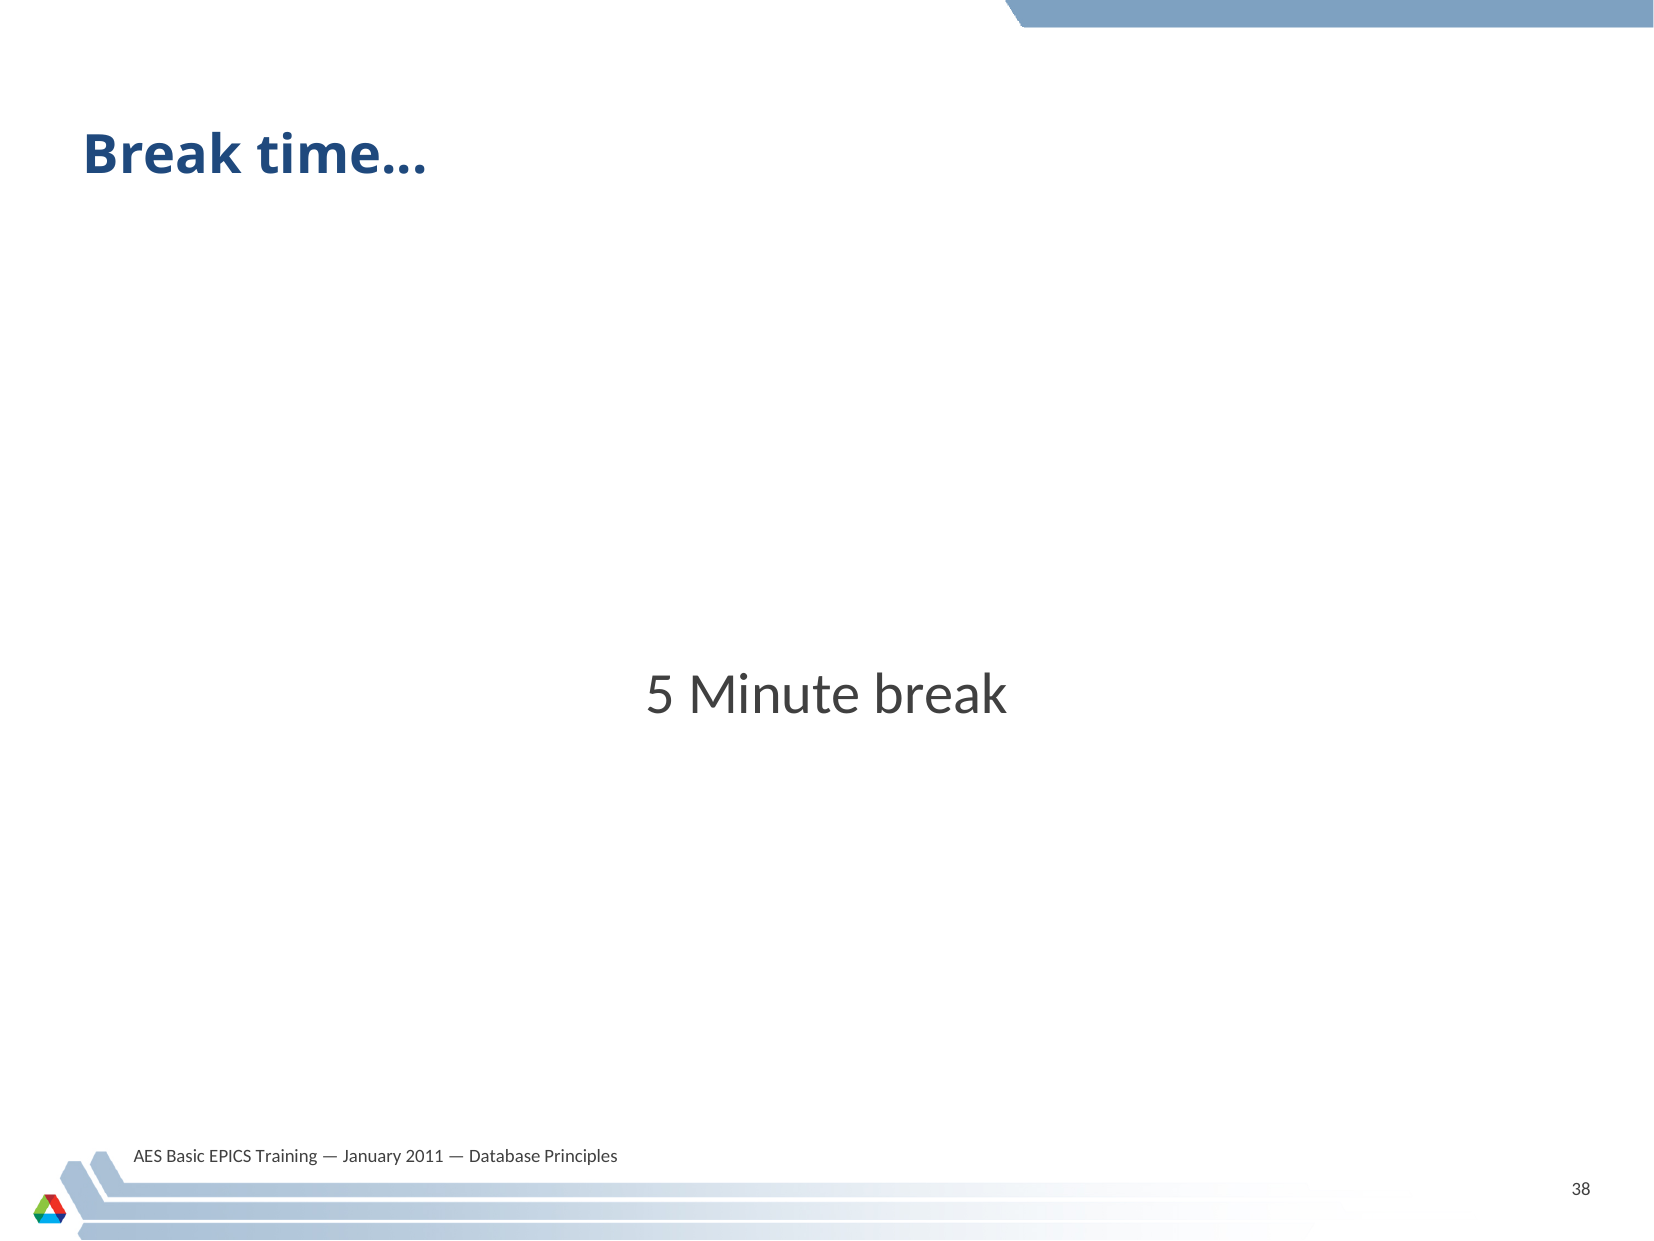

# Break time...
5 Minute break
AES Basic EPICS Training — January 2011 — Database Principles
38